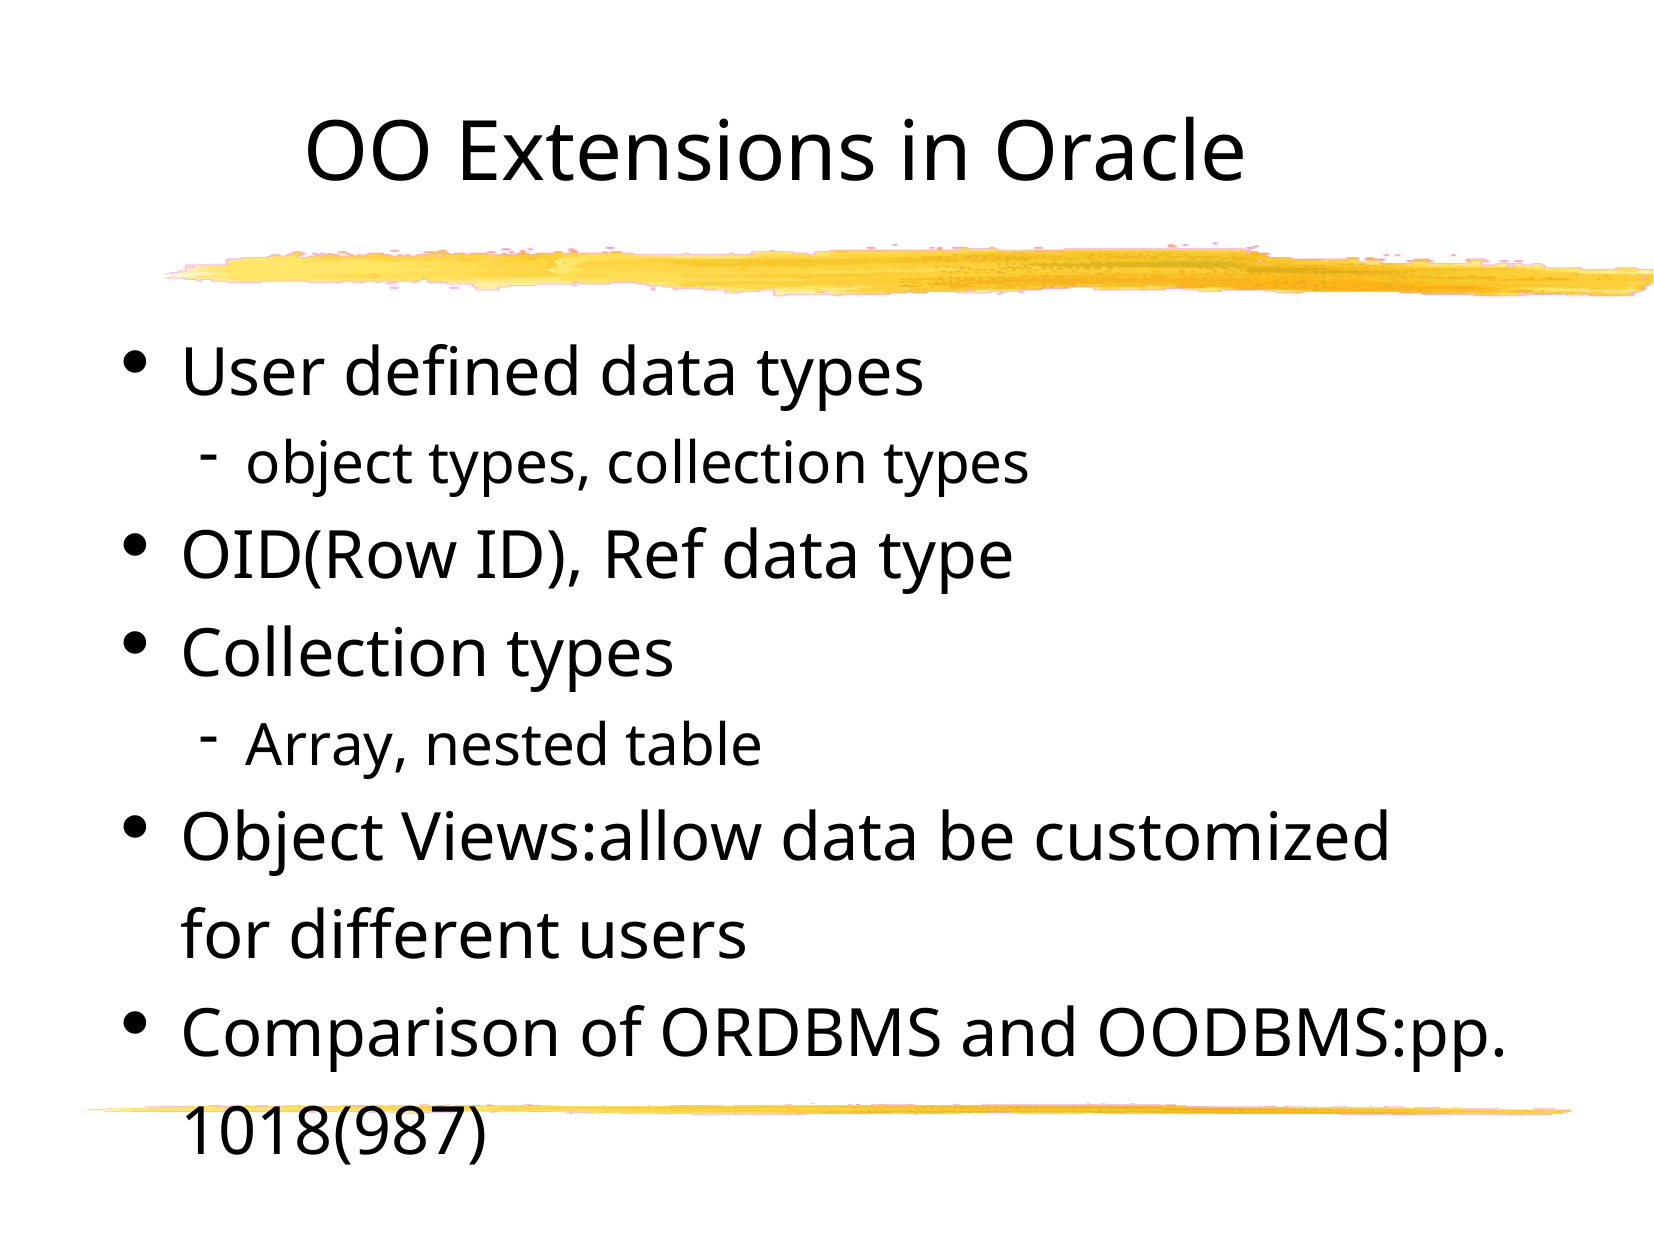

# OO Extensions in Oracle
User defined data types
object types, collection types
OID(Row ID), Ref data type
Collection types
Array, nested table
Object Views:allow data be customized
for different users
Comparison of ORDBMS and OODBMS:pp.1018(987)